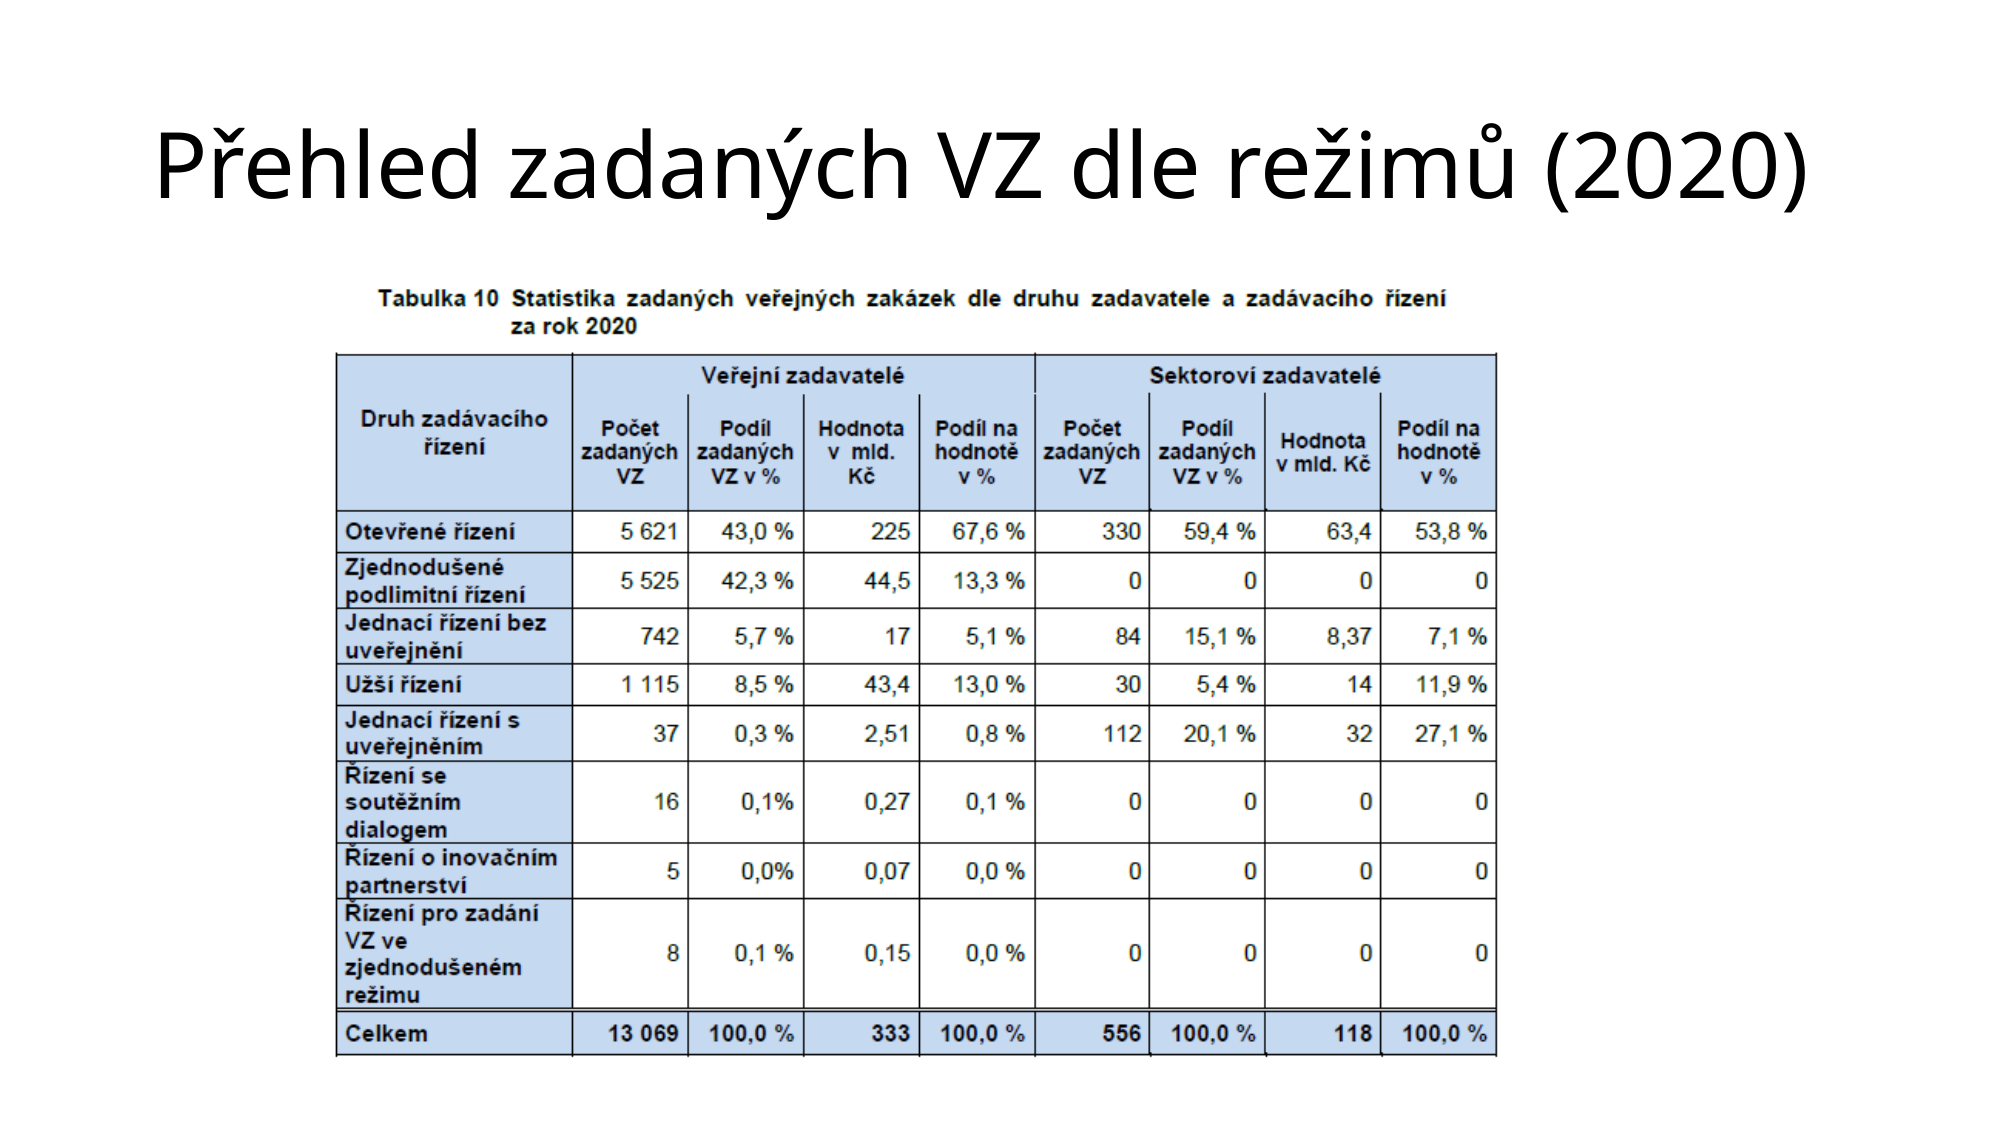

# Přehled zadaných VZ dle režimů (2020)